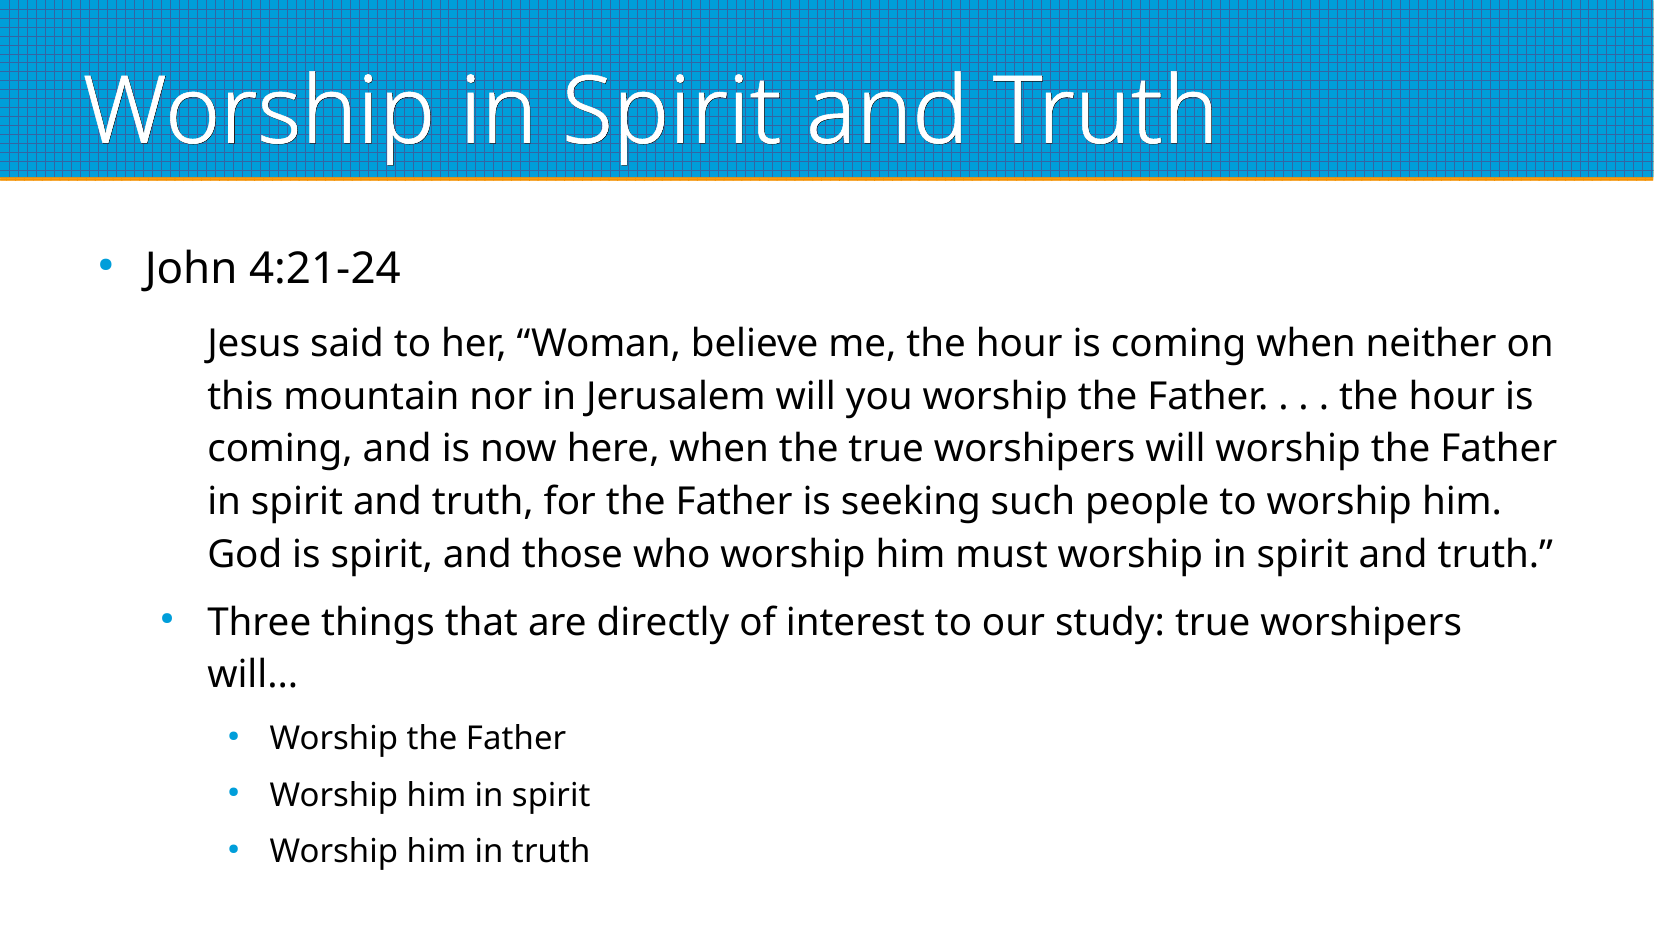

# Worship in Spirit and Truth
John 4:21-24
Jesus said to her, “Woman, believe me, the hour is coming when neither on this mountain nor in Jerusalem will you worship the Father. . . . the hour is coming, and is now here, when the true worshipers will worship the Father in spirit and truth, for the Father is seeking such people to worship him. God is spirit, and those who worship him must worship in spirit and truth.”
Three things that are directly of interest to our study: true worshipers will...
Worship the Father
Worship him in spirit
Worship him in truth